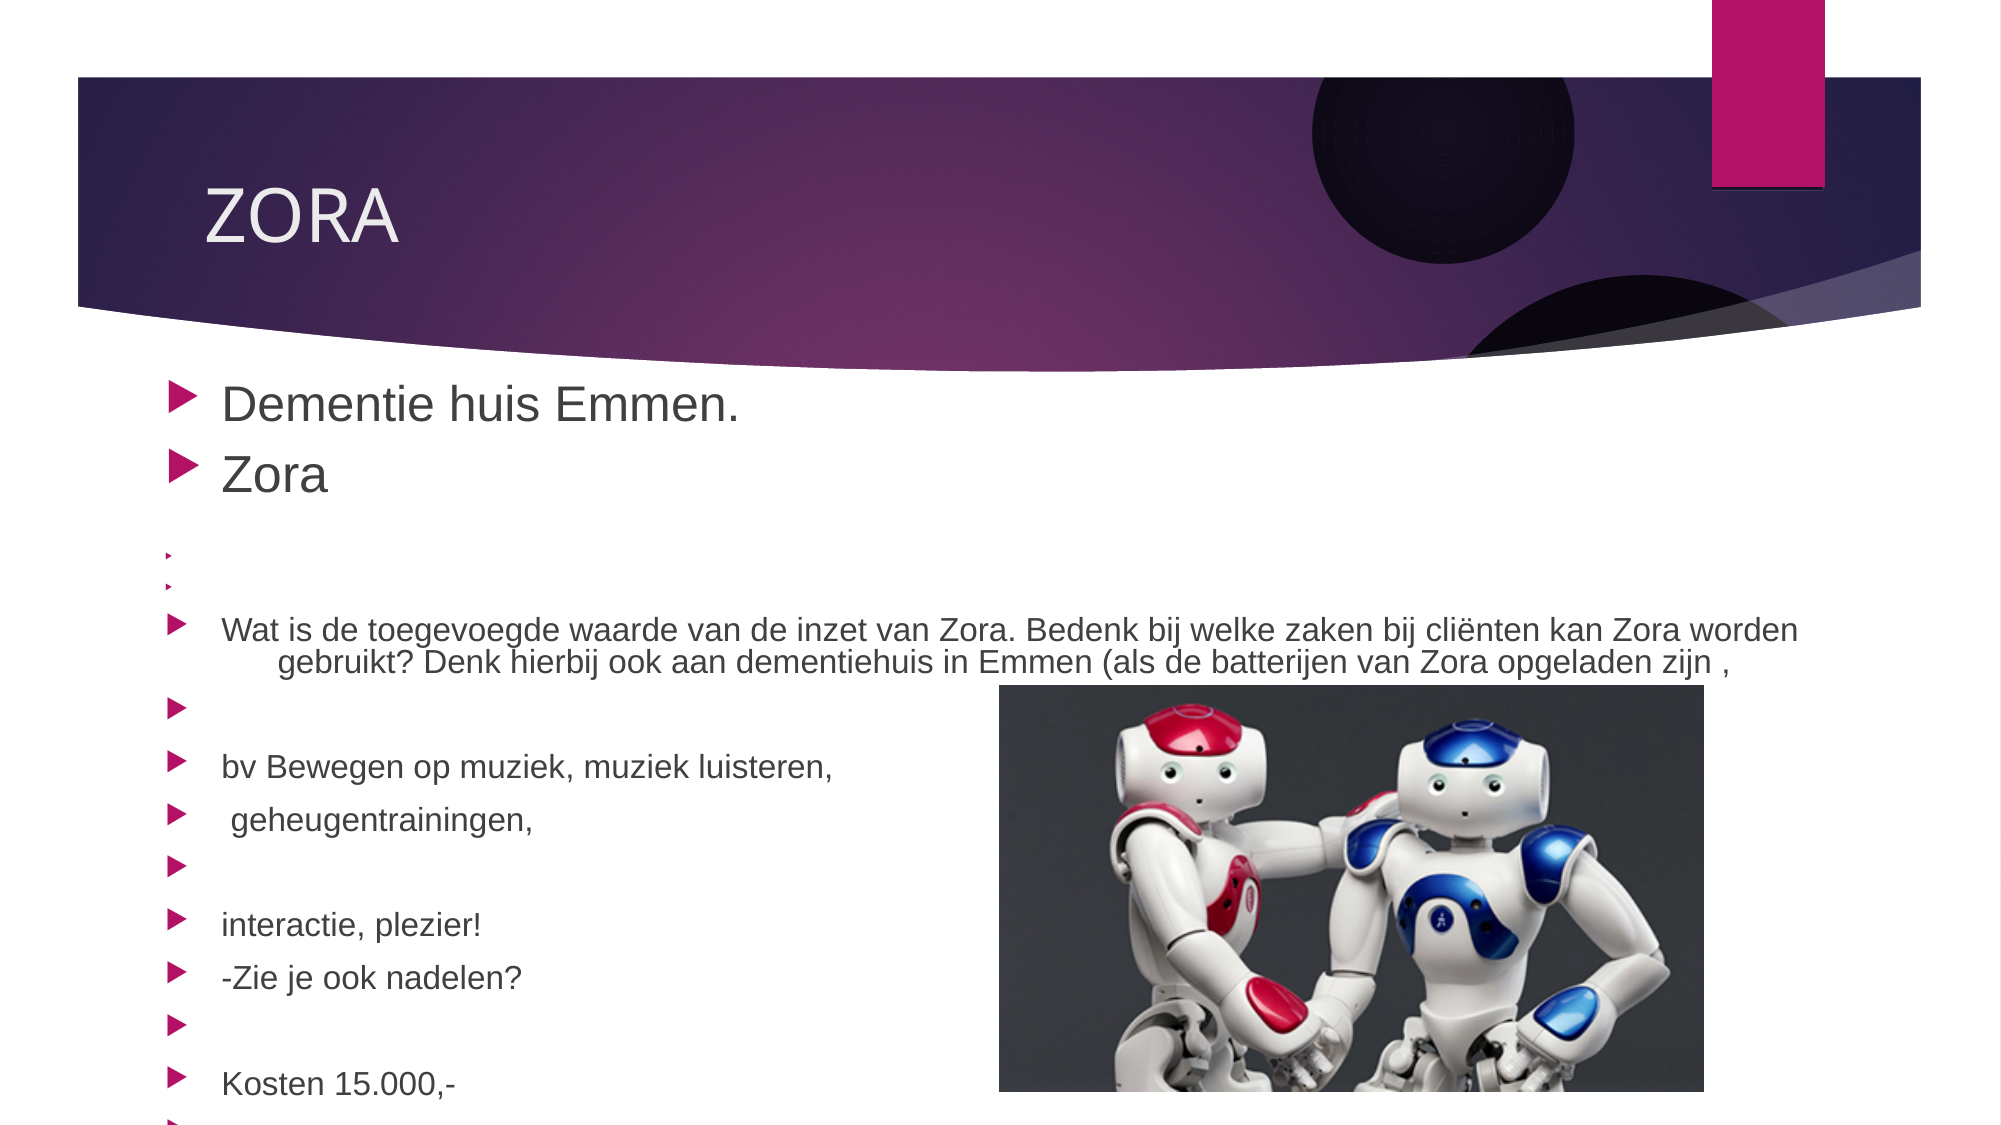

# ZORA
Dementie huis Emmen.
Zora
Wat is de toegevoegde waarde van de inzet van Zora. Bedenk bij welke zaken bij cliënten kan Zora worden gebruikt? Denk hierbij ook aan dementiehuis in Emmen (als de batterijen van Zora opgeladen zijn ,
bv Bewegen op muziek, muziek luisteren,
 geheugentrainingen,
interactie, plezier!
-Zie je ook nadelen?
Kosten 15.000,-